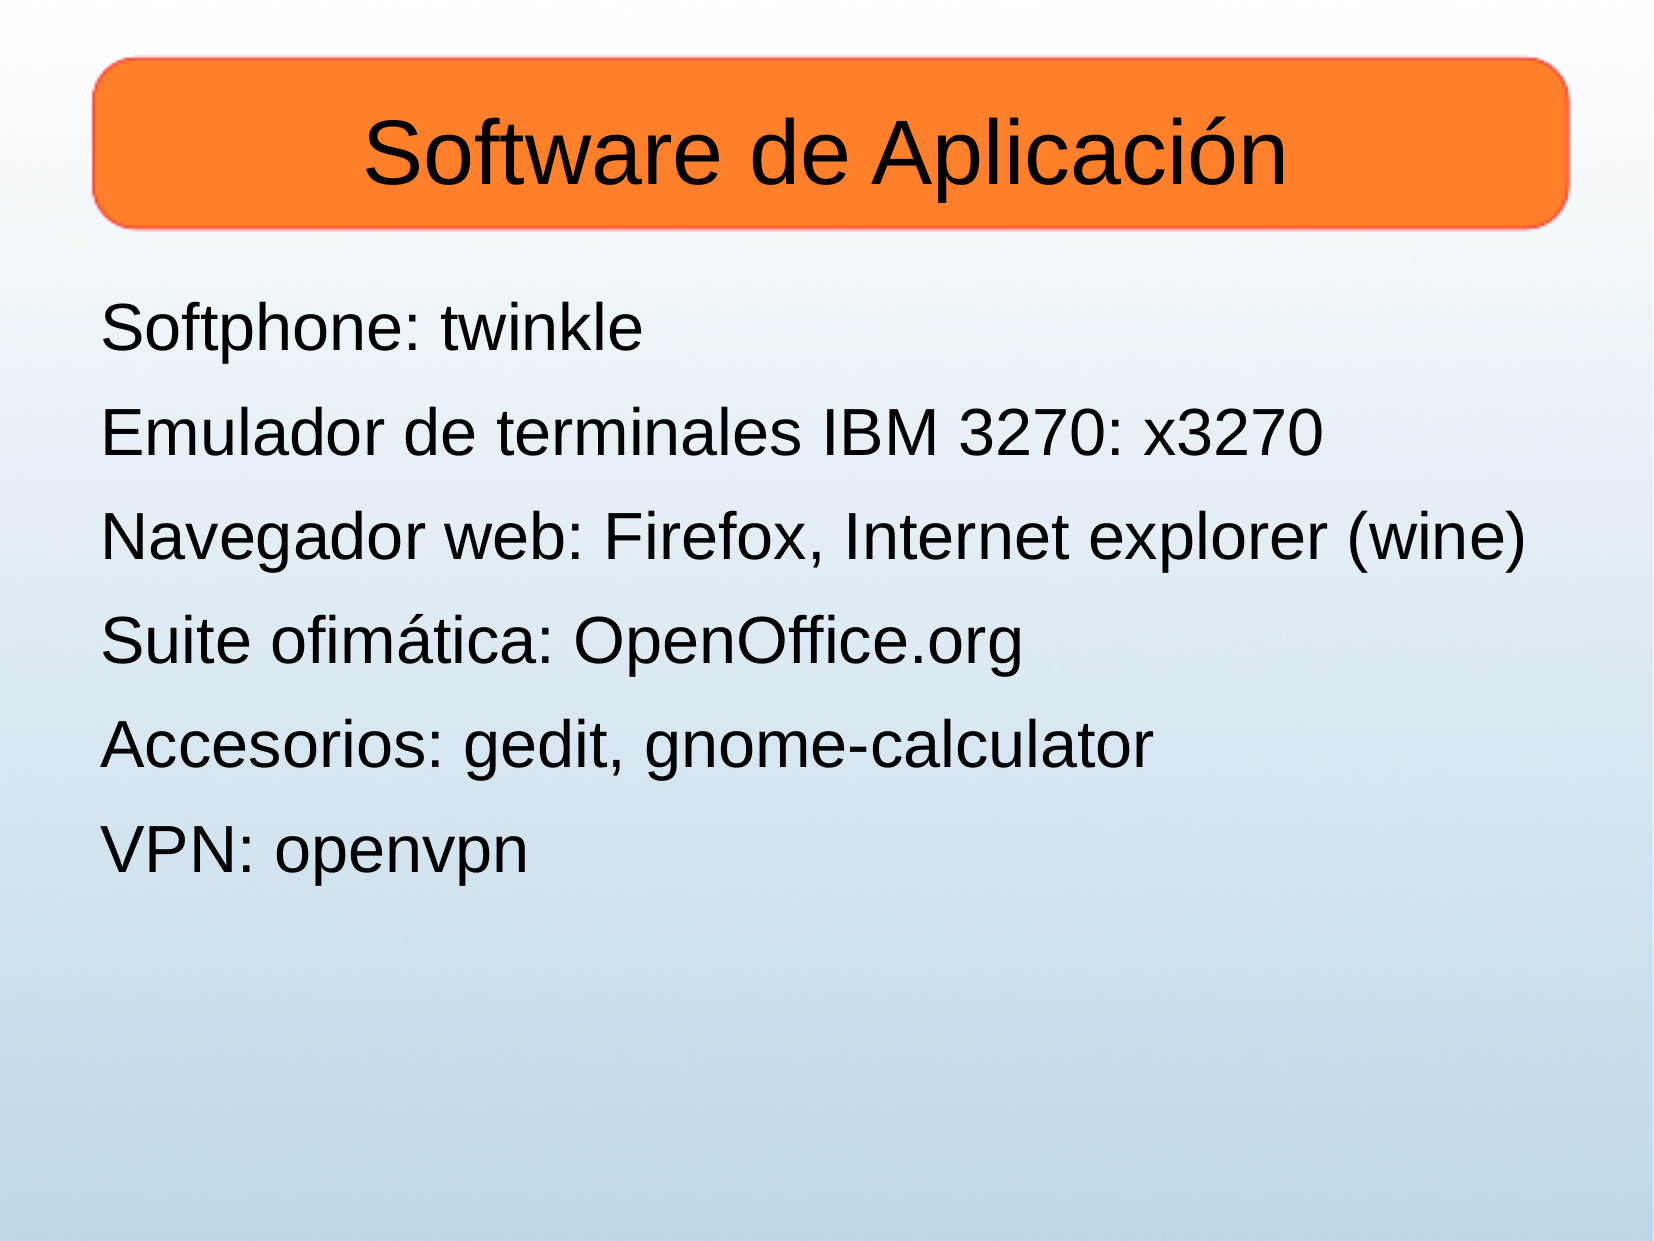

# Software de Aplicación
Softphone: twinkle
Emulador de terminales IBM 3270: x3270
Navegador web: Firefox, Internet explorer (wine)
Suite ofimática: OpenOffice.org
Accesorios: gedit, gnome-calculator
VPN: openvpn